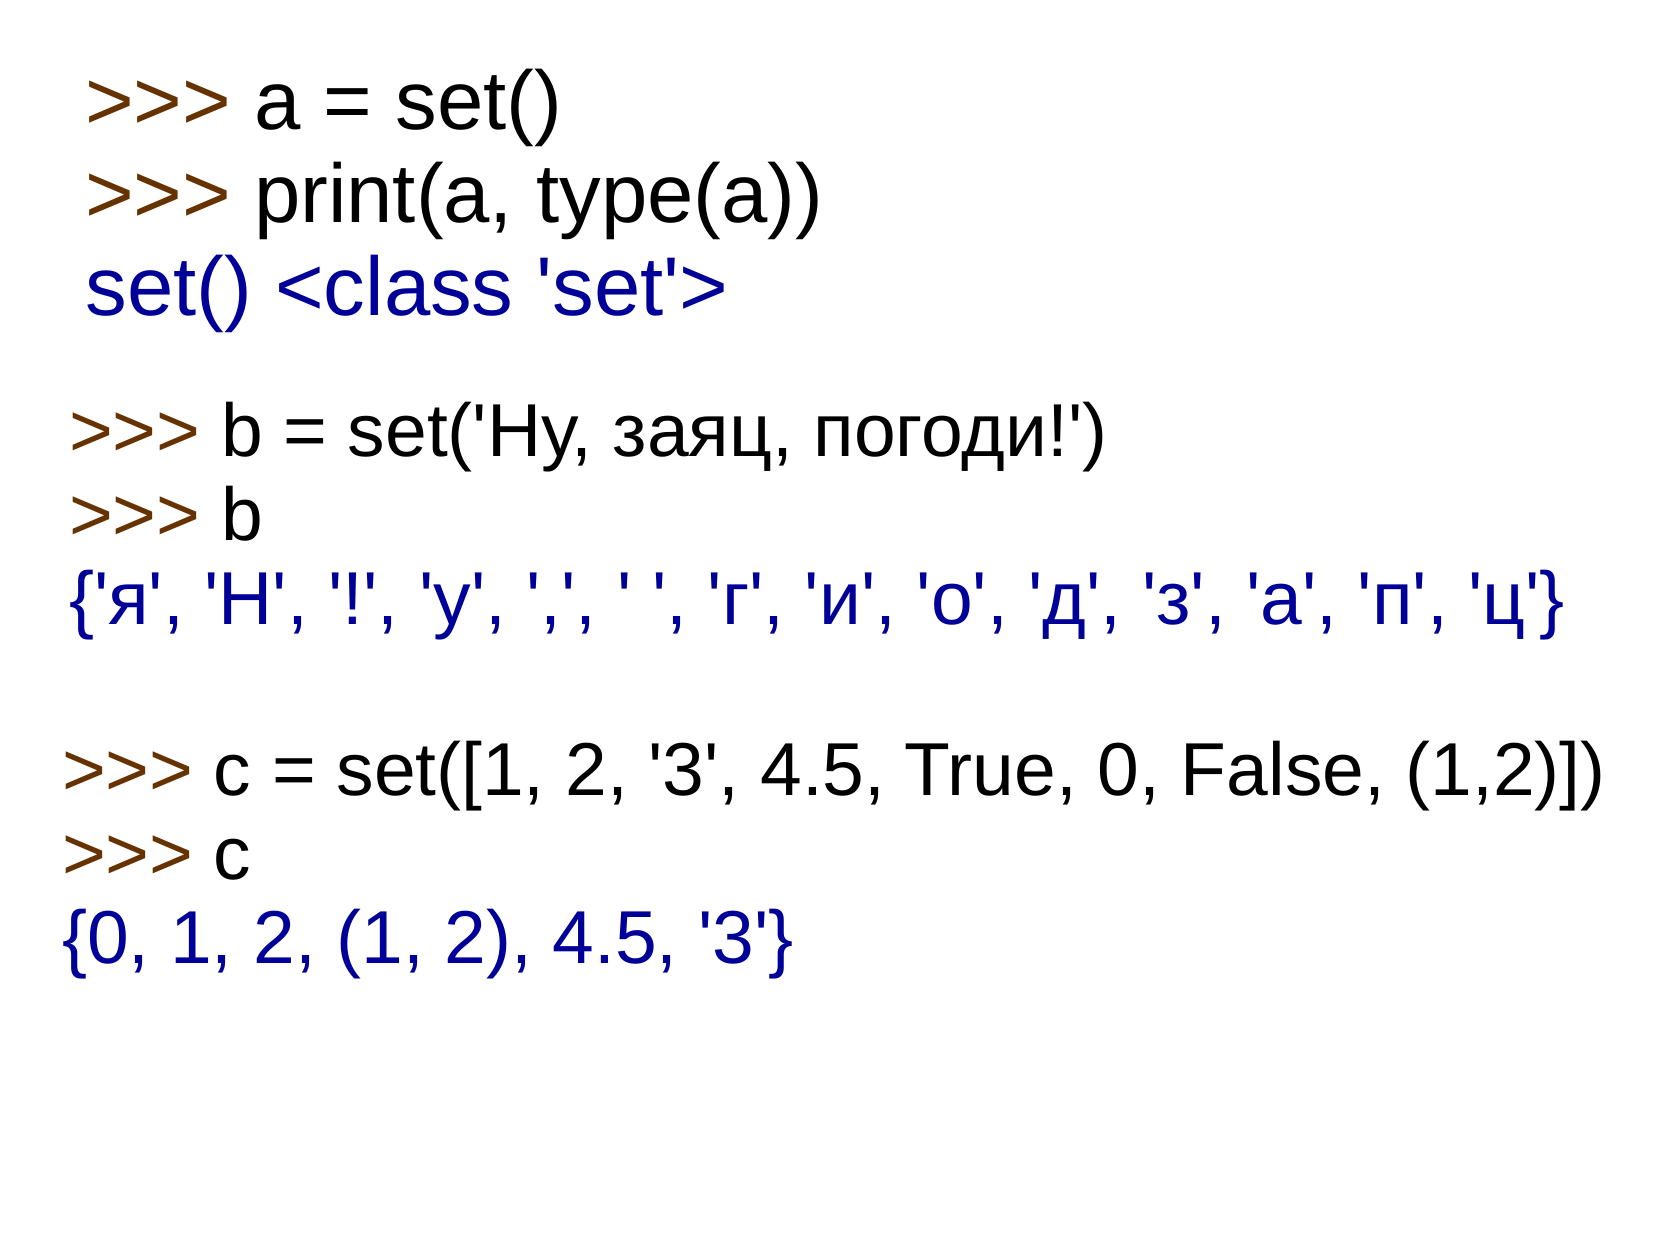

>>> a = set()
>>> print(a, type(a))
set() <class 'set'>
>>> b = set('Ну, заяц, погоди!')
>>> b
{'я', 'Н', '!', 'у', ',', ' ', 'г', 'и', 'о', 'д', 'з', 'а', 'п', 'ц'}
>>> c = set([1, 2, '3', 4.5, True, 0, False, (1,2)])
>>> c
{0, 1, 2, (1, 2), 4.5, '3'}